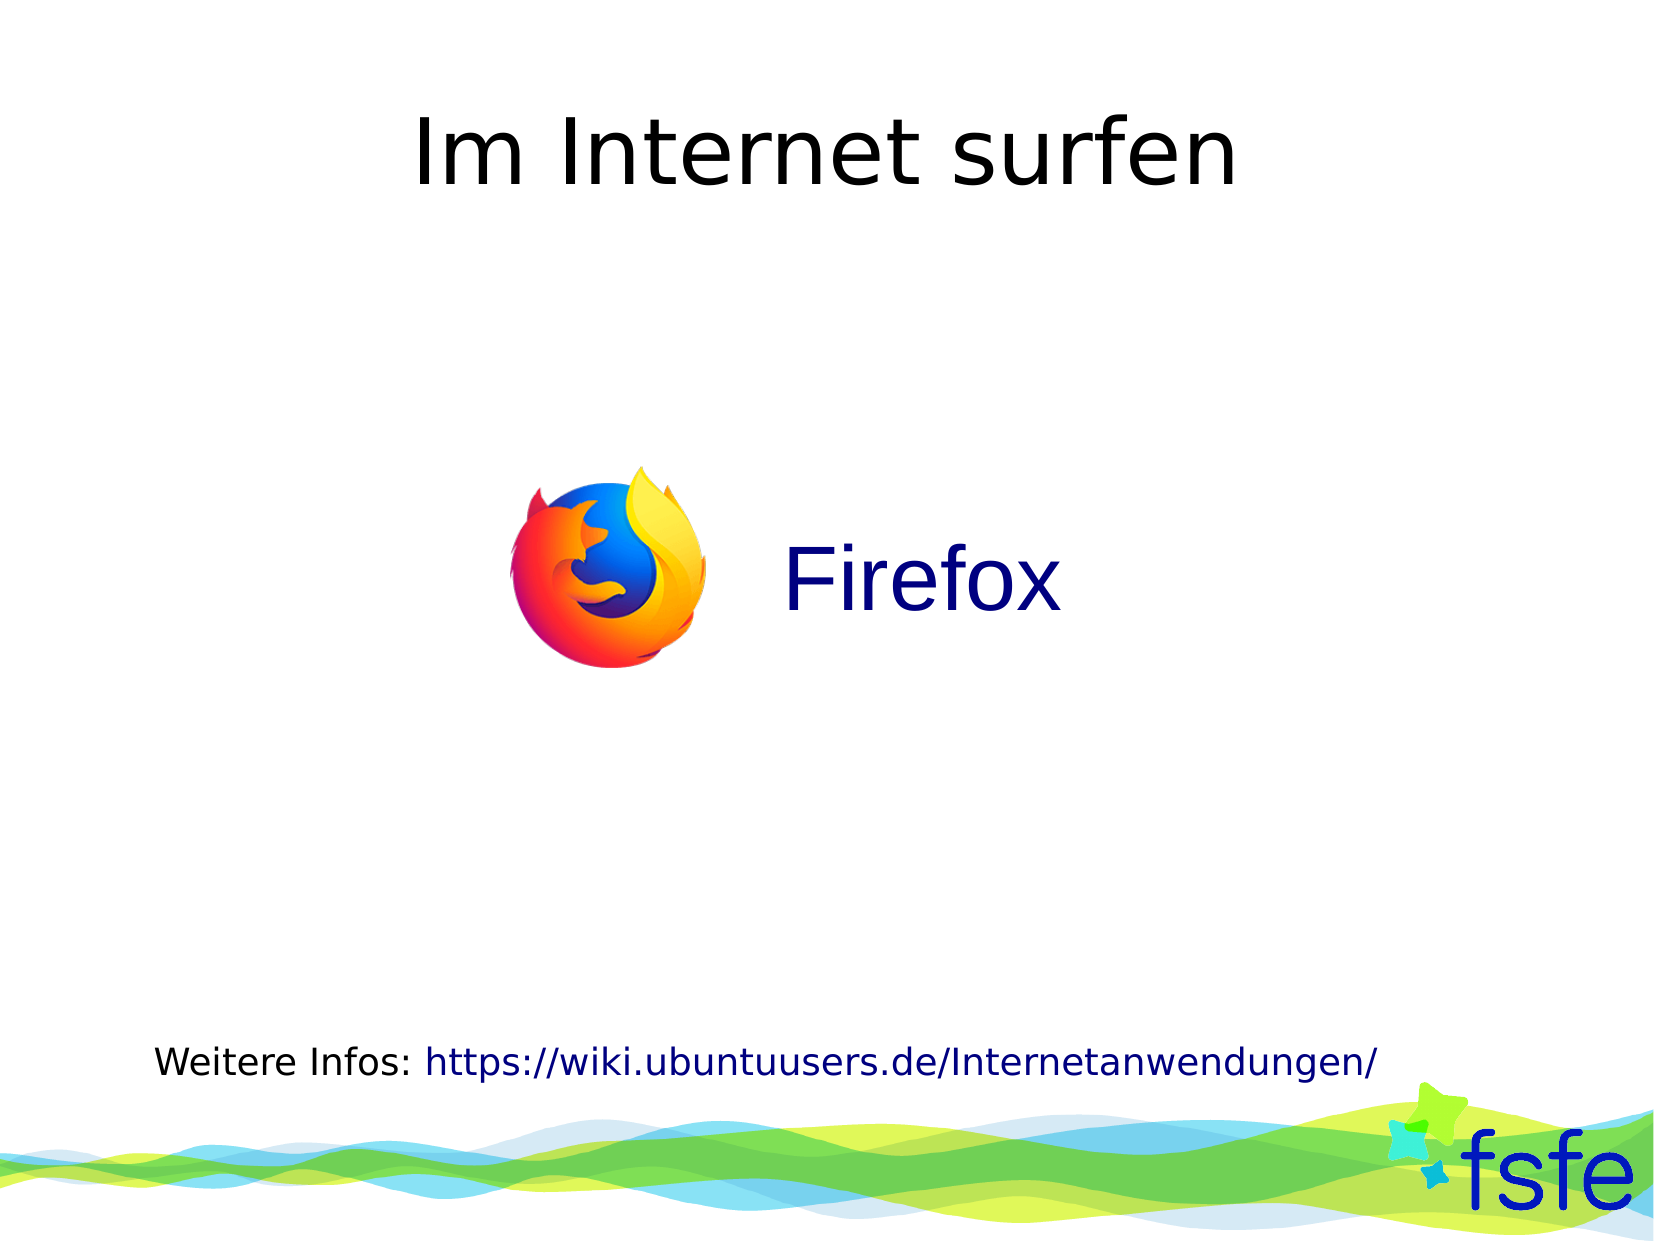

# Im Internet surfen
Weitere Infos: https://wiki.ubuntuusers.de/Internetanwendungen/
Firefox